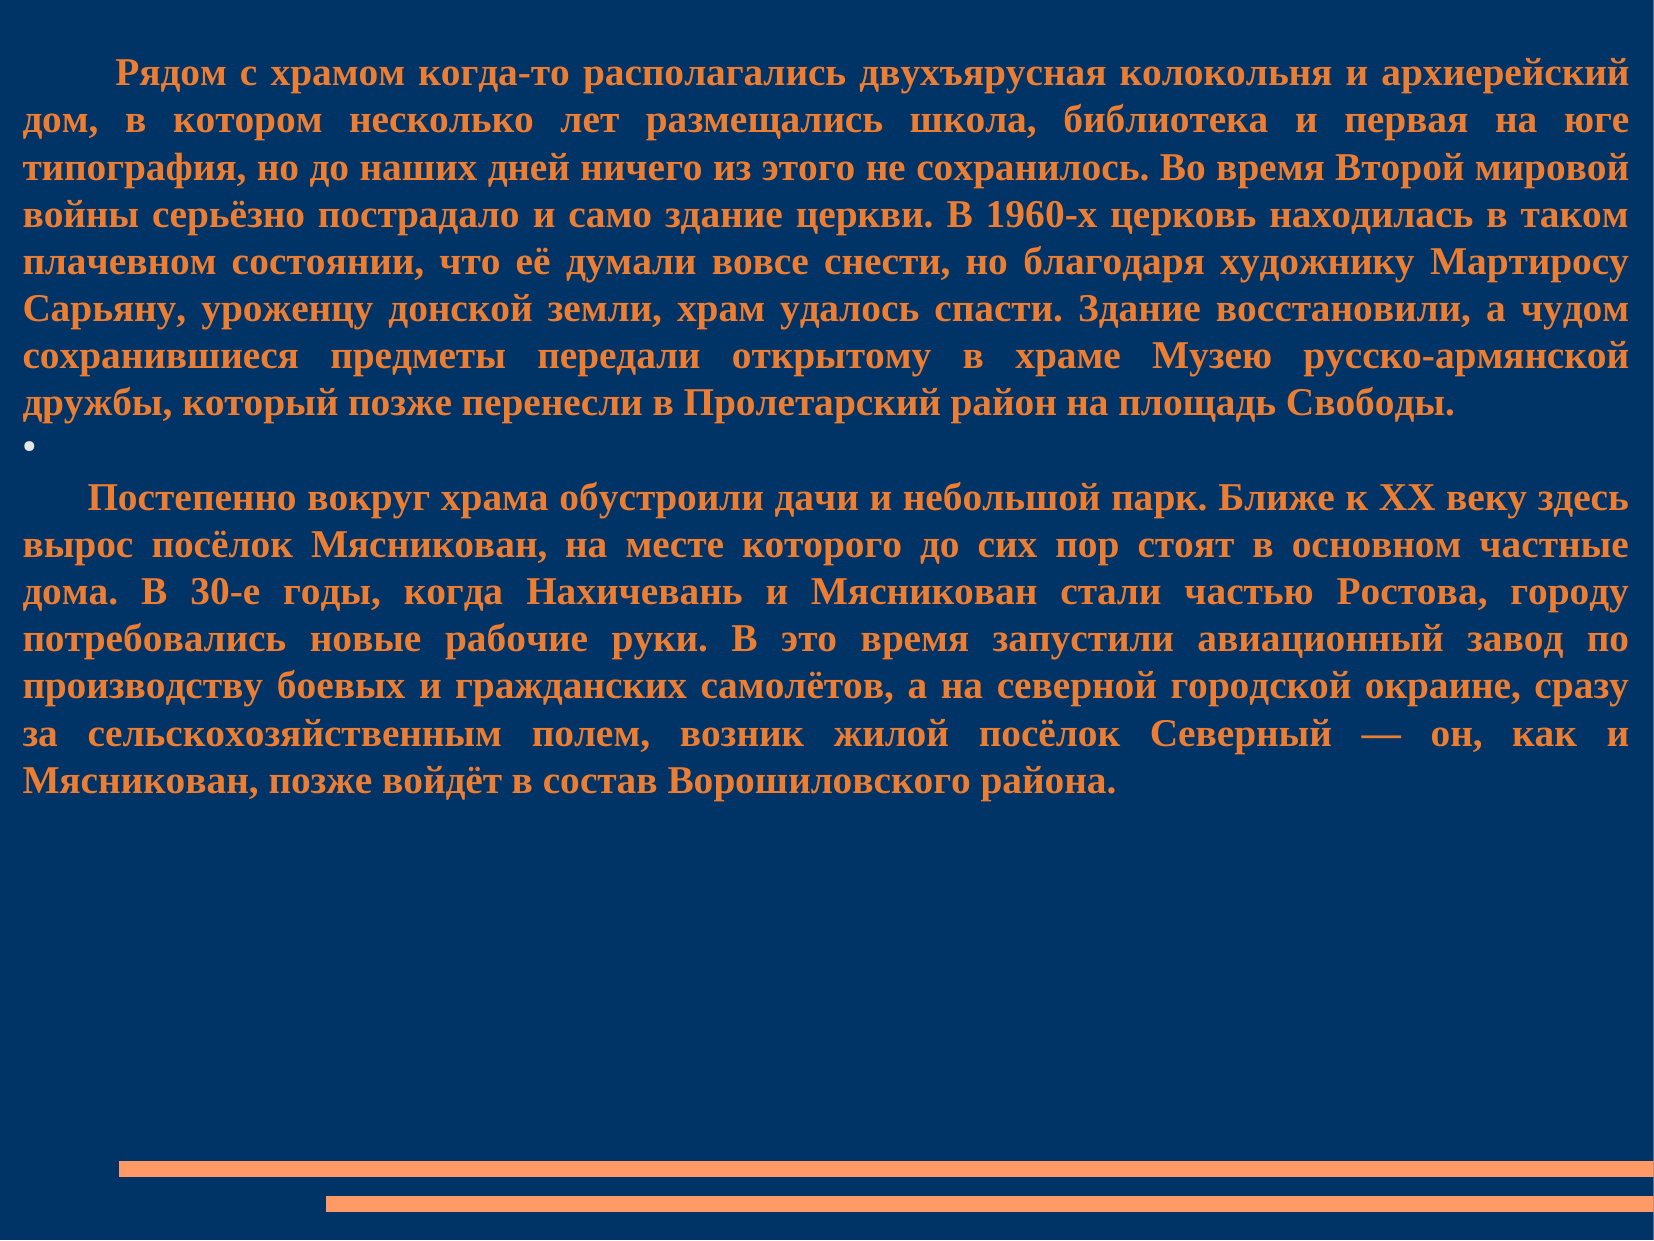

Рядом с храмом когда-то располагались двухъярусная колокольня и архиерейский дом, в котором несколько лет размещались школа, библиотека и первая на юге типография, но до наших дней ничего из этого не сохранилось. Во время Второй мировой войны серьёзно пострадало и само здание церкви. В 1960-х церковь находилась в таком плачевном состоянии, что её думали вовсе снести, но благодаря художнику Мартиросу Сарьяну, уроженцу донской земли, храм удалось спасти. Здание восстановили, а чудом сохранившиеся предметы передали открытому в храме Музею русско-армянской дружбы, который позже перенесли в Пролетарский район на площадь Свободы.
 Постепенно вокруг храма обустроили дачи и небольшой парк. Ближе к XX веку здесь вырос посёлок Мясникован, на месте которого до сих пор стоят в основном частные дома. В 30-е годы, когда Нахичевань и Мясникован стали частью Ростова, городу потребовались новые рабочие руки. В это время запустили авиационный завод по производству боевых и гражданских самолётов, а на северной городской окраине, сразу за сельскохозяйственным полем, возник жилой посёлок Северный — он, как и Мясникован, позже войдёт в состав Ворошиловского района.
#